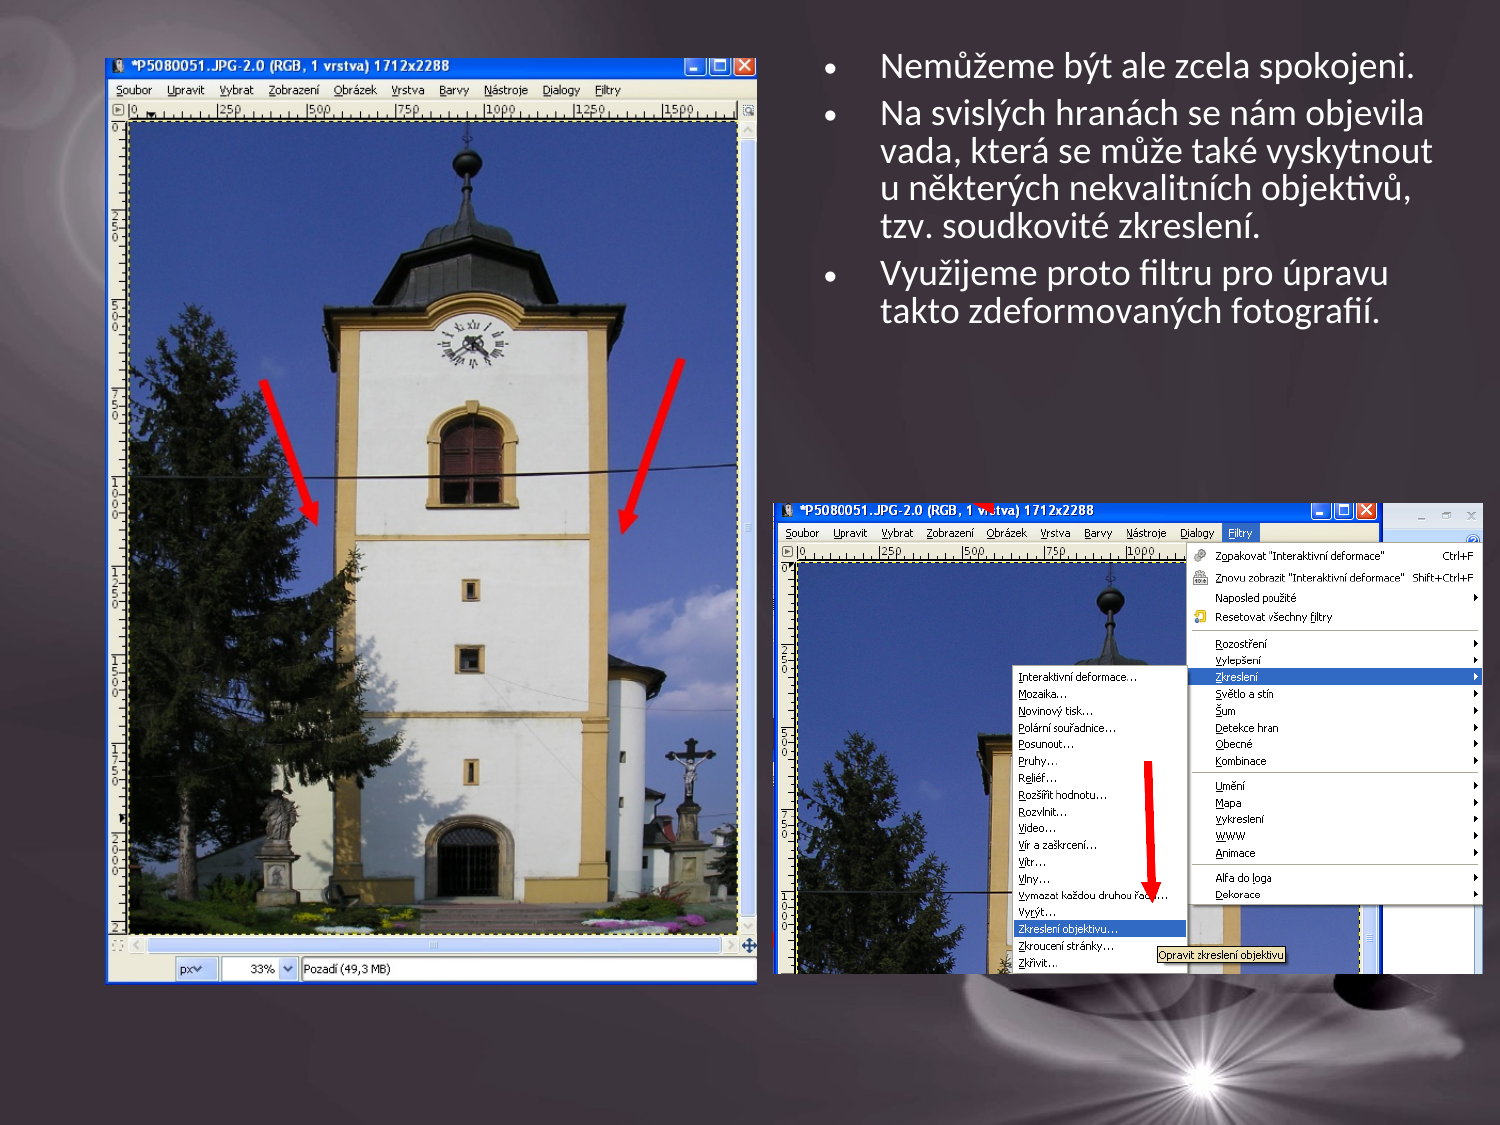

# Nemůžeme být ale zcela spokojeni.
Na svislých hranách se nám objevila vada, která se může také vyskytnout
u některých nekvalitních objektivů, tzv. soudkovité zkreslení.
Využijeme proto filtru pro úpravu takto zdeformovaných fotografií.